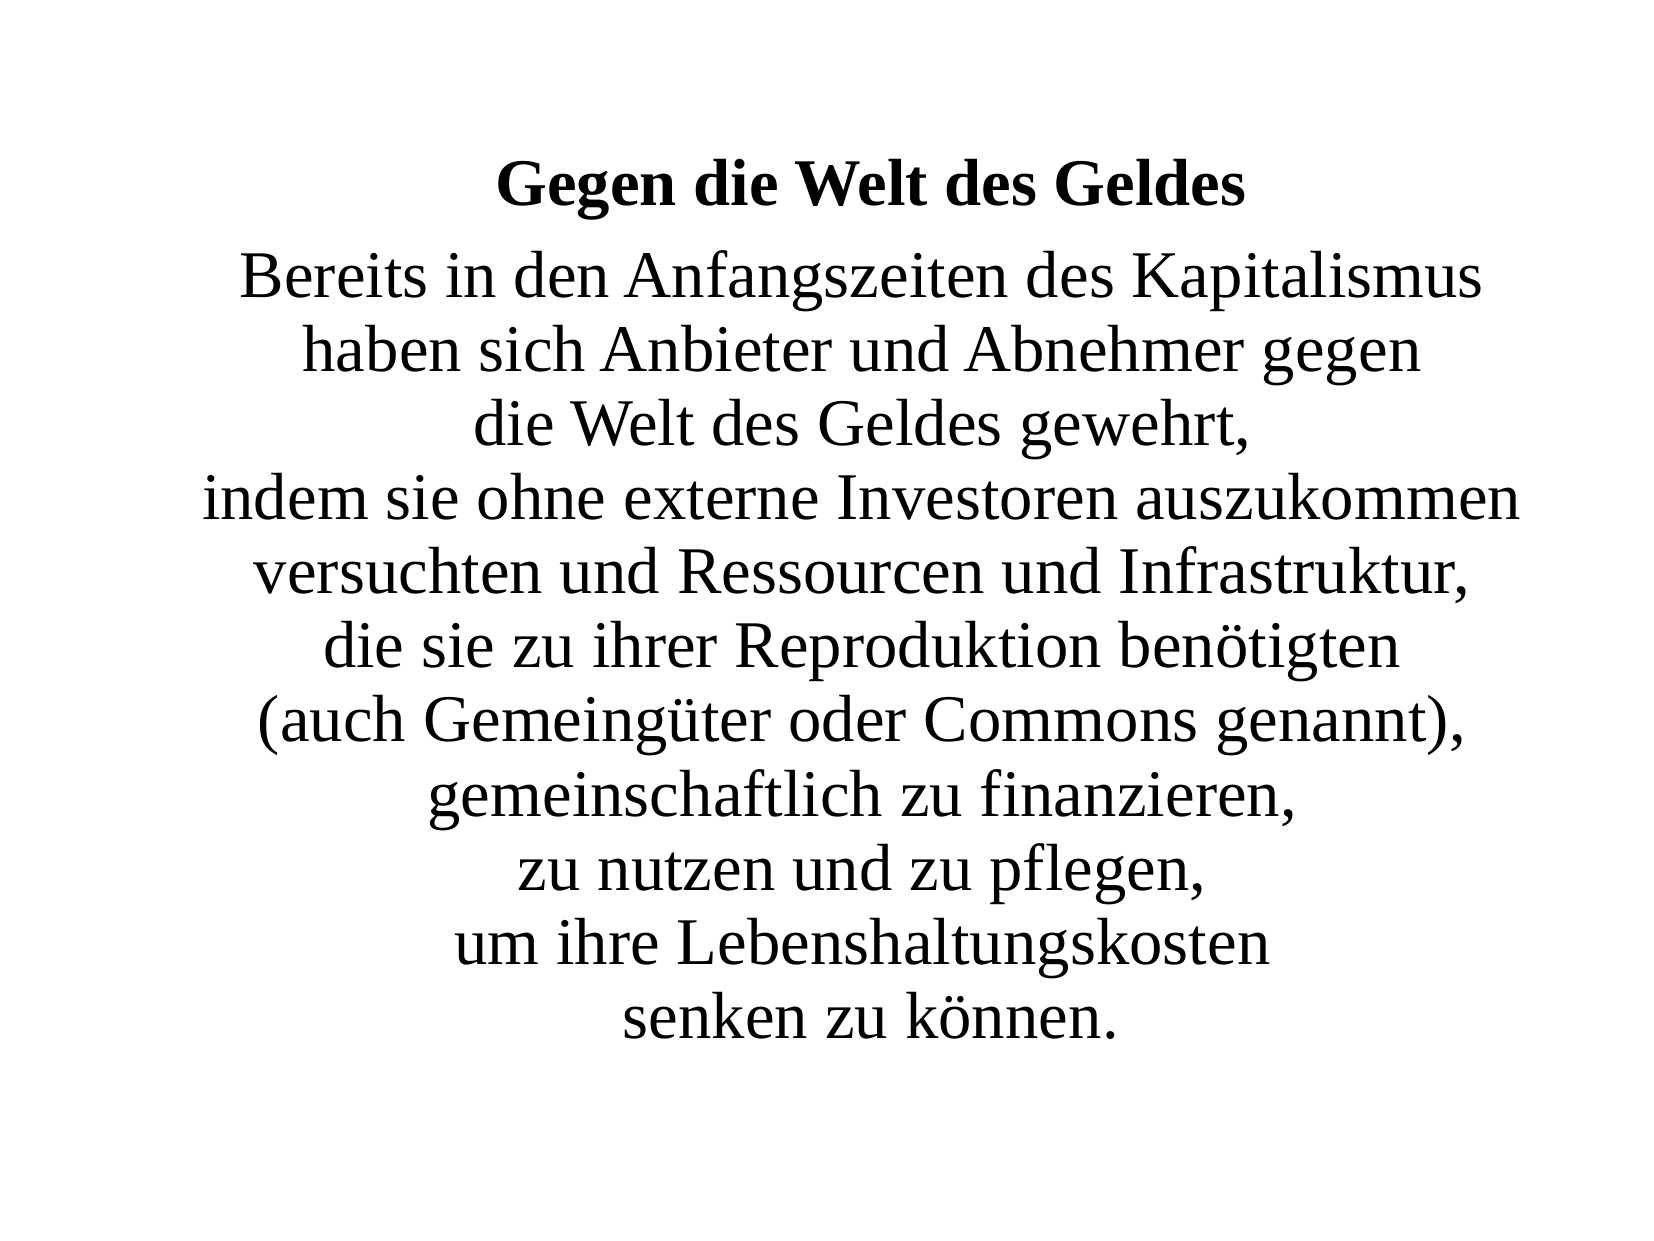

Gegen die Welt des Geldes
Bereits in den Anfangszeiten des Kapitalismus
haben sich Anbieter und Abnehmer gegen
die Welt des Geldes gewehrt,
indem sie ohne externe Investoren auszukommen
versuchten und Ressourcen und Infrastruktur,
die sie zu ihrer Reproduktion benötigten
(auch Gemeingüter oder Commons genannt),
gemeinschaftlich zu finanzieren,
zu nutzen und zu pflegen,
um ihre Lebenshaltungskosten
senken zu können.